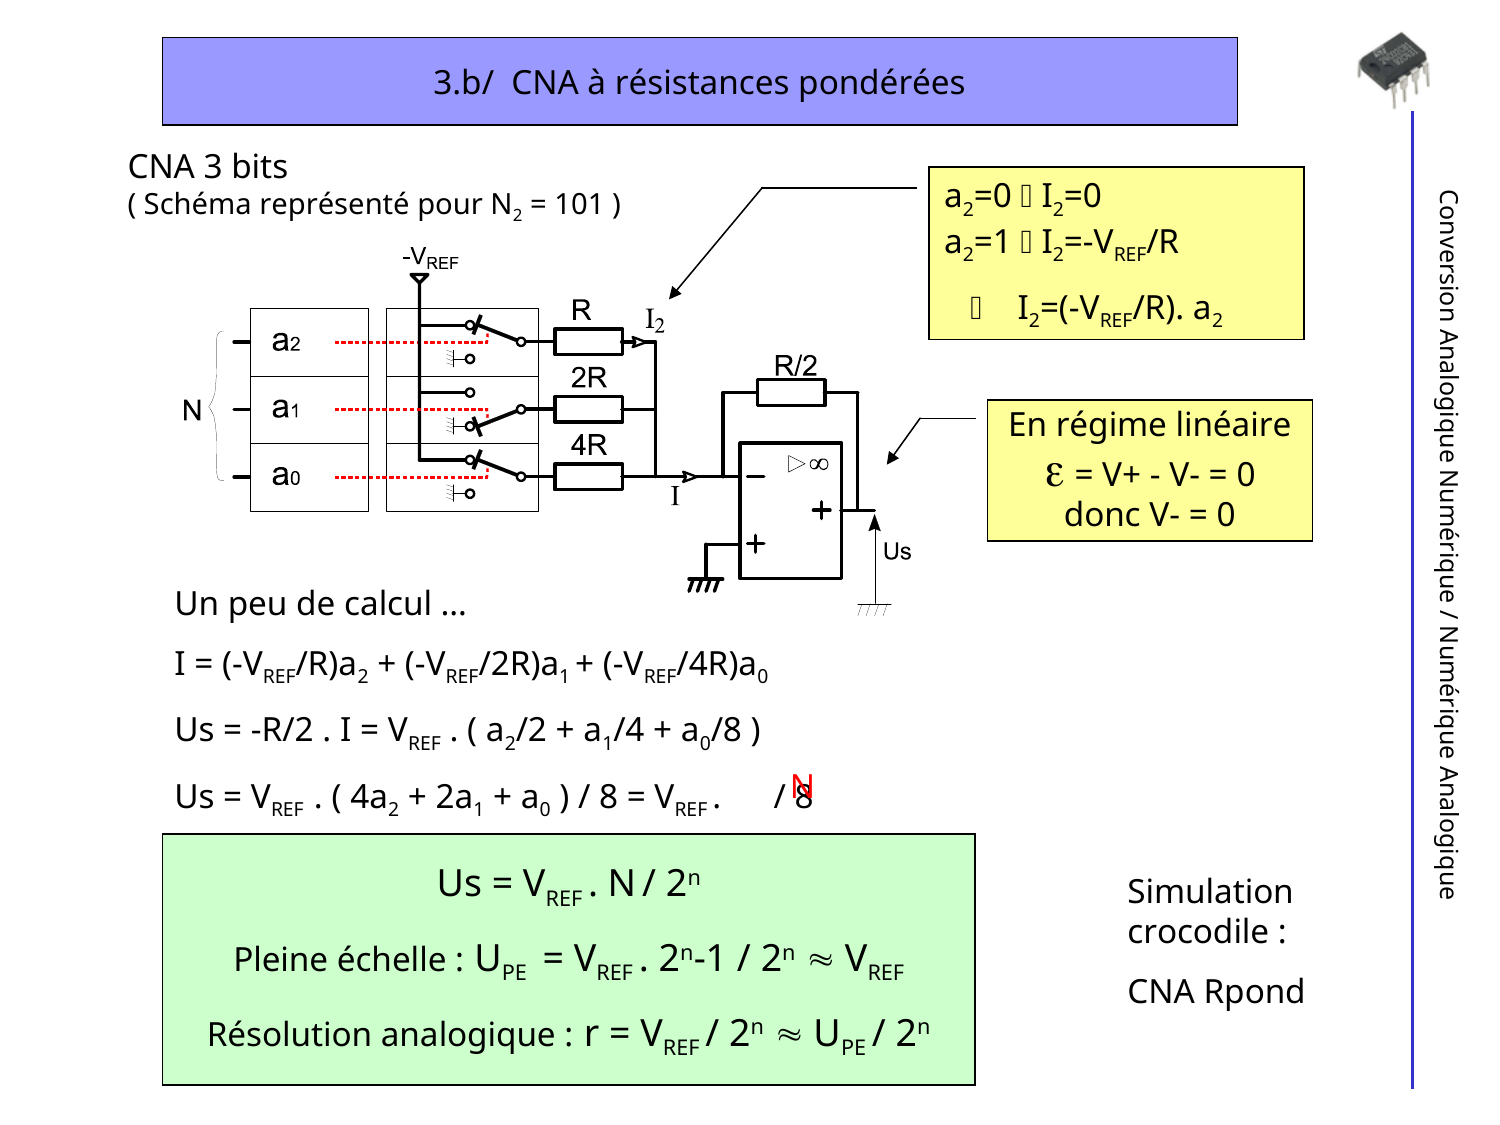

# 3.b/ CNA à résistances pondérées
CNA 3 bits
( Schéma représenté pour N2 = 101 )
a2=0  I2=0
a2=1  I2=-VREF/R
  I2=(-VREF/R). a2
Conversion Analogique Numérique / Numérique Analogique
En régime linéaire
 = V+ - V- = 0
donc V- = 0
Un peu de calcul …
I = (-VREF/R)a2 + (-VREF/2R)a1 + (-VREF/4R)a0
Us = -R/2 . I = VREF . ( a2/2 + a1/4 + a0/8 )
Us = VREF . ( 4a2 + 2a1 + a0 ) / 8 = VREF . / 8
N
Us = VREF . N / 2n
Pleine échelle : UPE = VREF . 2n-1 / 2n  VREF
Résolution analogique : r = VREF / 2n  UPE / 2n
Simulation crocodile :
CNA Rpond